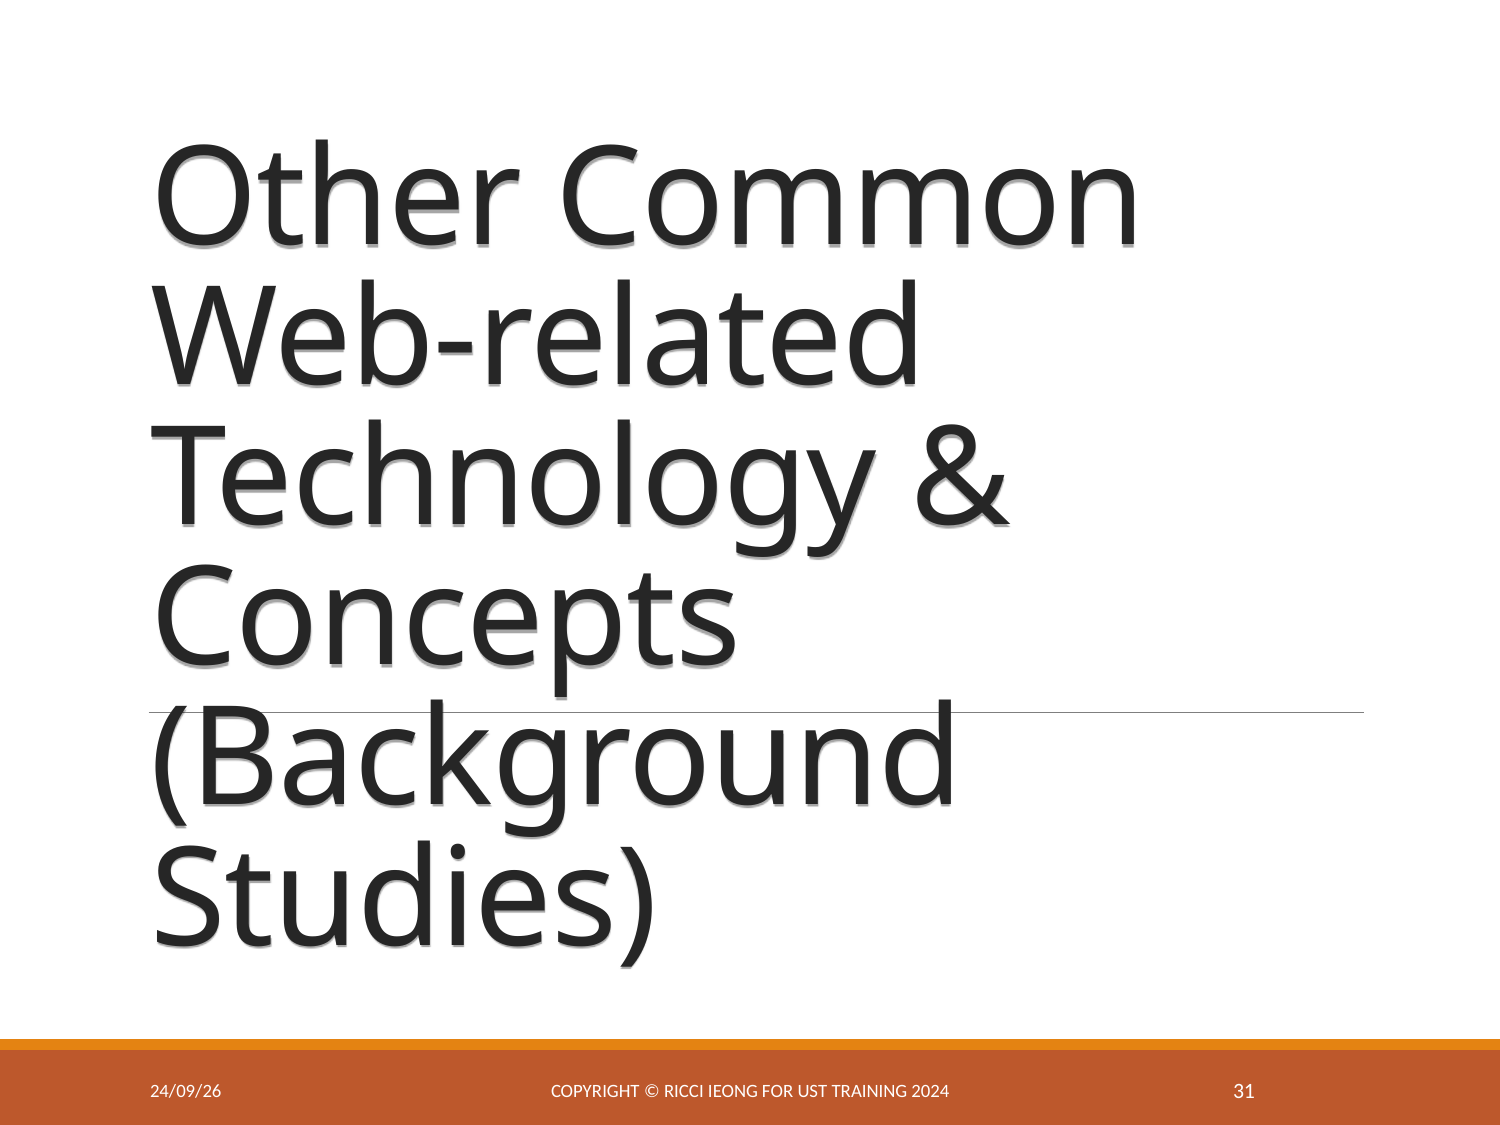

# Other Common Web-related Technology & Concepts (Background Studies)
Copyright © Ricci IEONG for UST training 2024
31